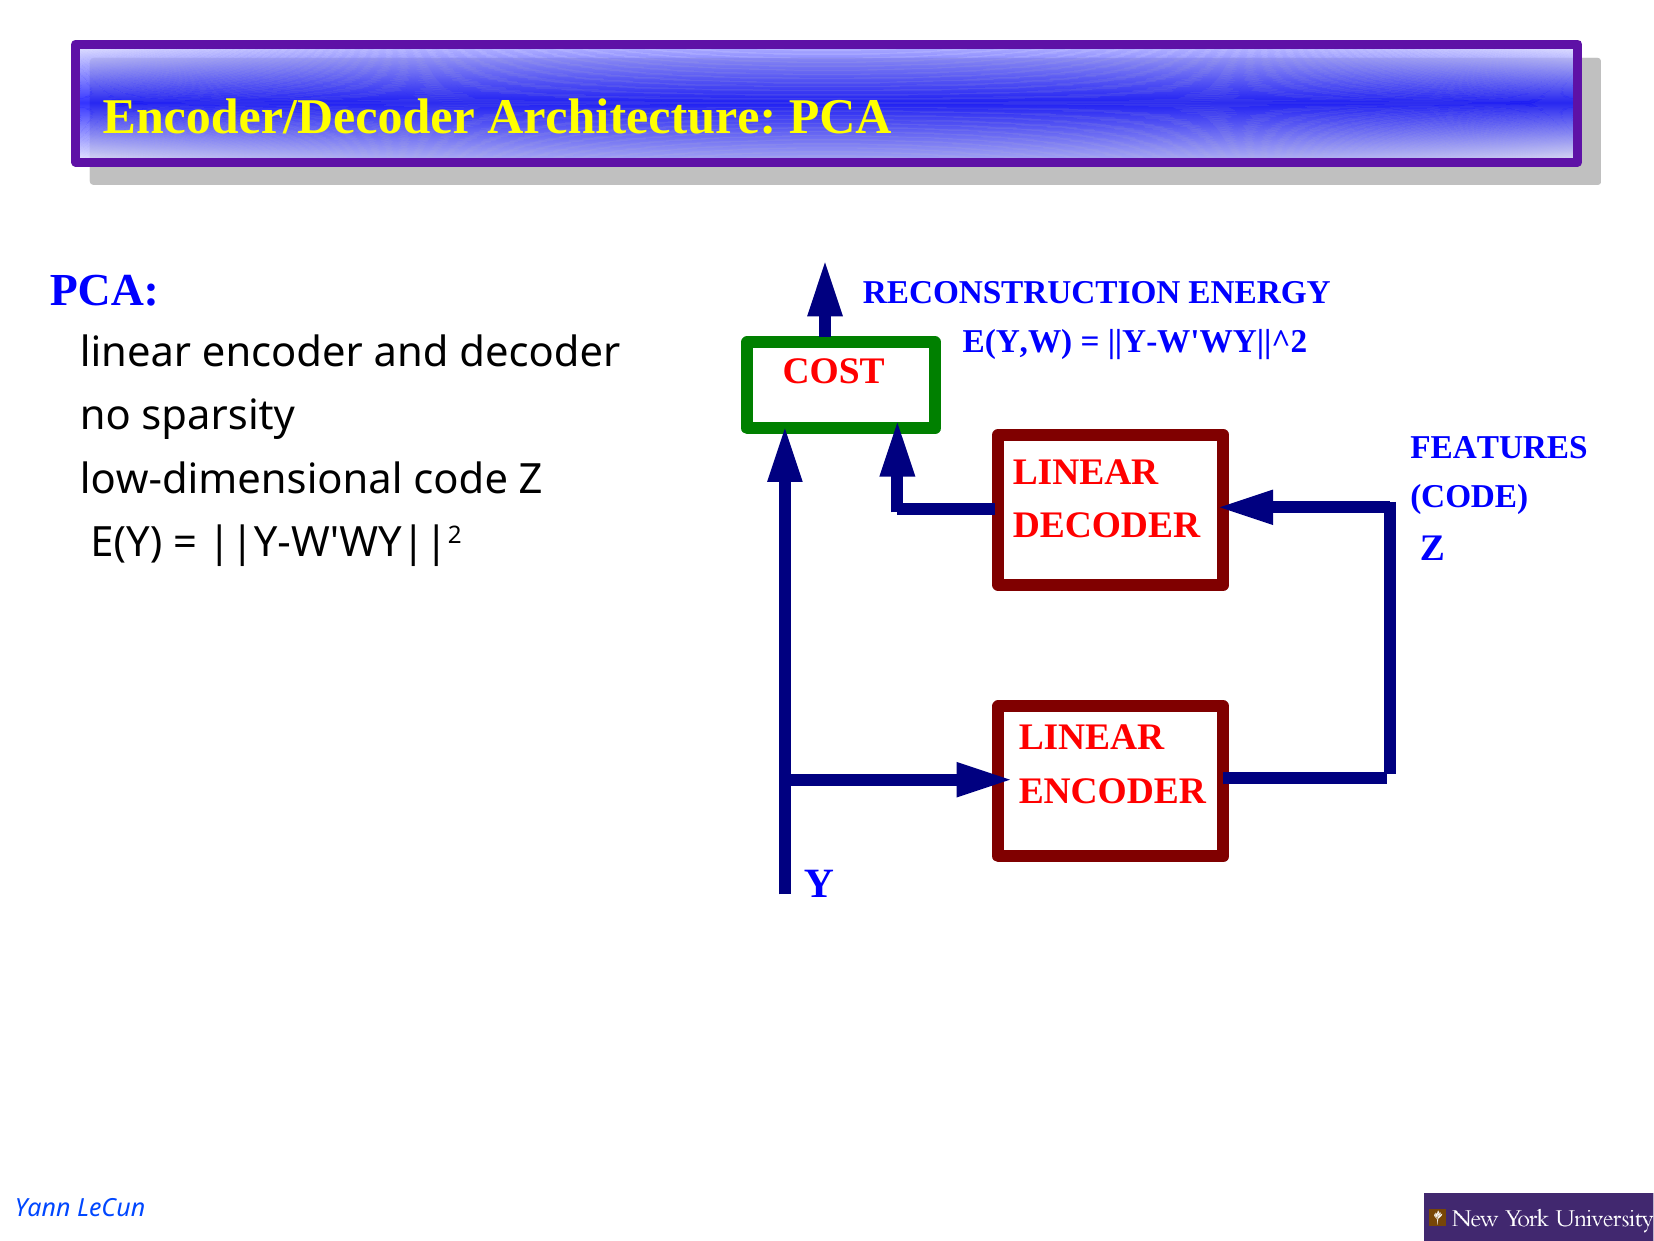

# Encoder/Decoder Architecture: PCA
RECONSTRUCTION ENERGY
	 E(Y,W) = ||Y-W'WY||^2
PCA:
linear encoder and decoder
no sparsity
low-dimensional code Z
 E(Y) = ||Y-W'WY||2
COST
FEATURES
(CODE)
 Z
LINEAR
DECODER
LINEAR
ENCODER
Y